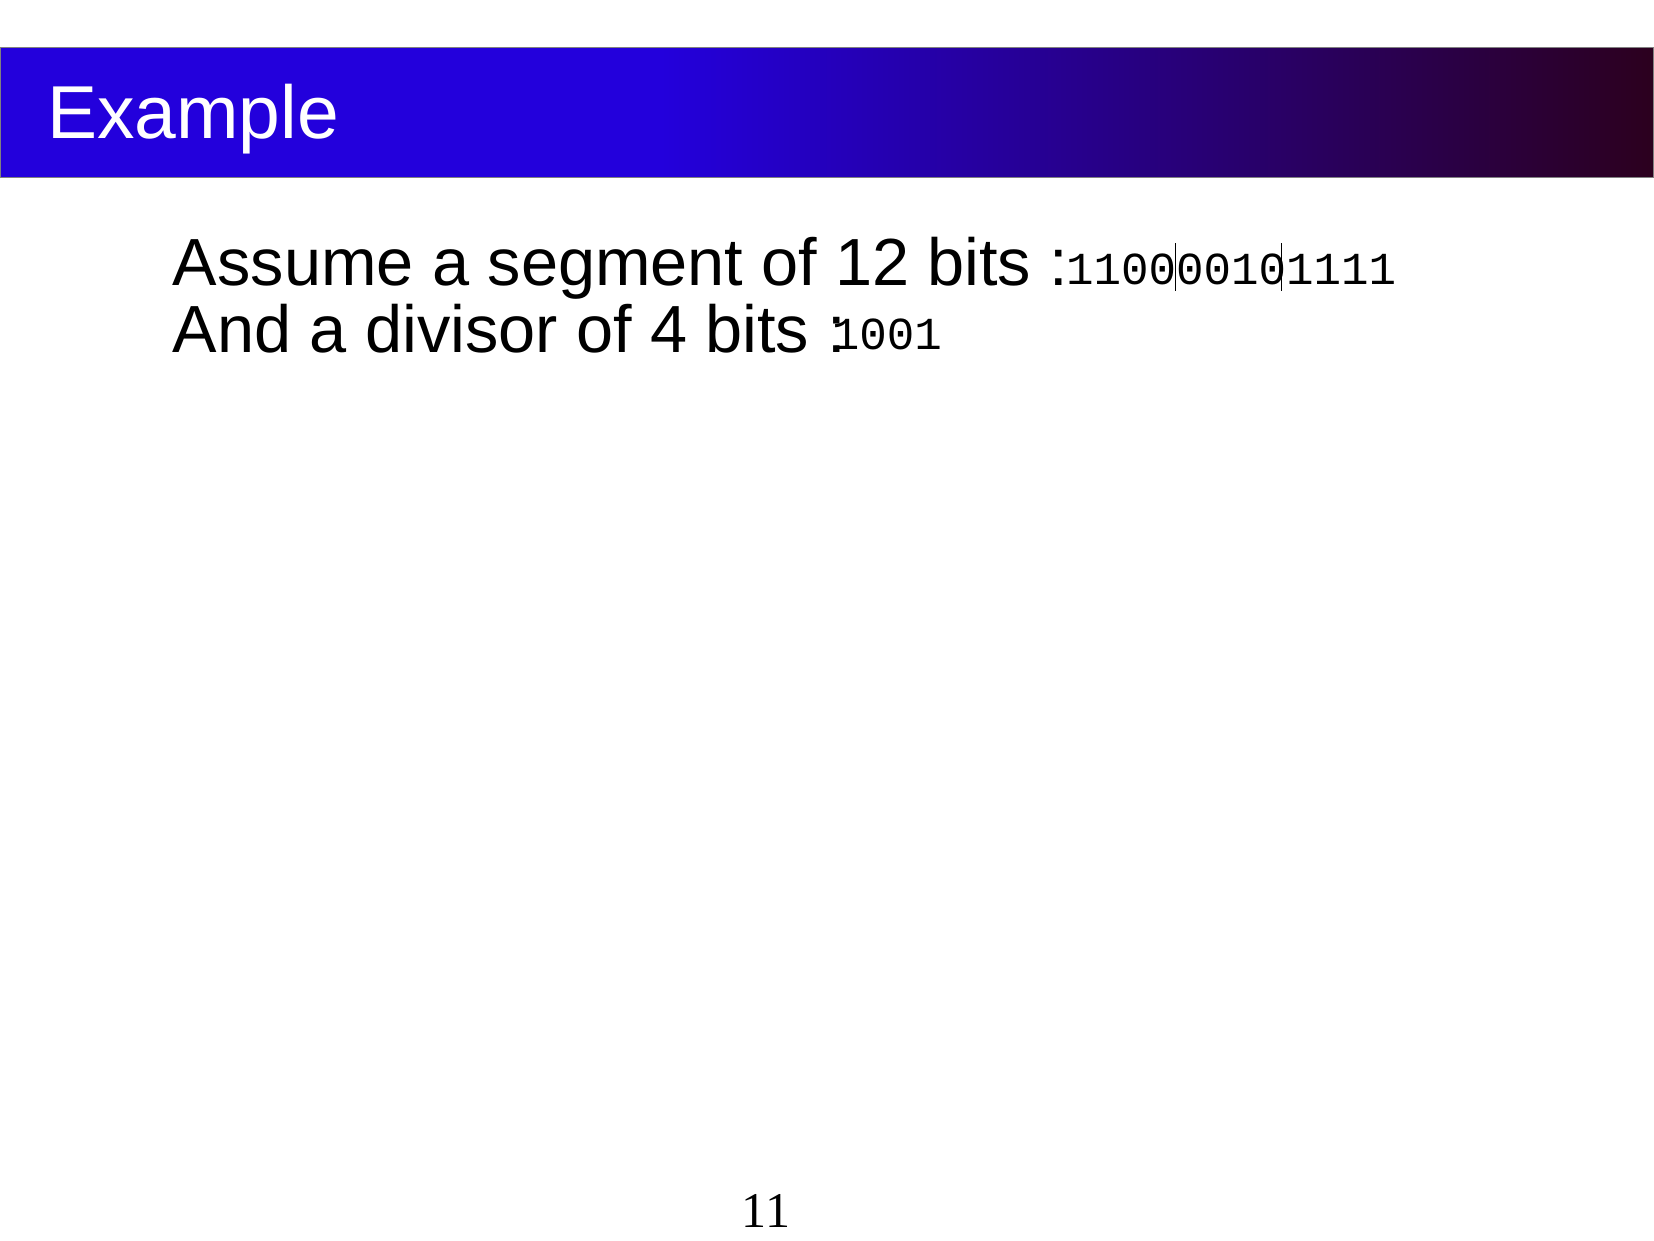

# Example
Assume a segment of 12 bits :
And a divisor of 4 bits :
110000101111
1001